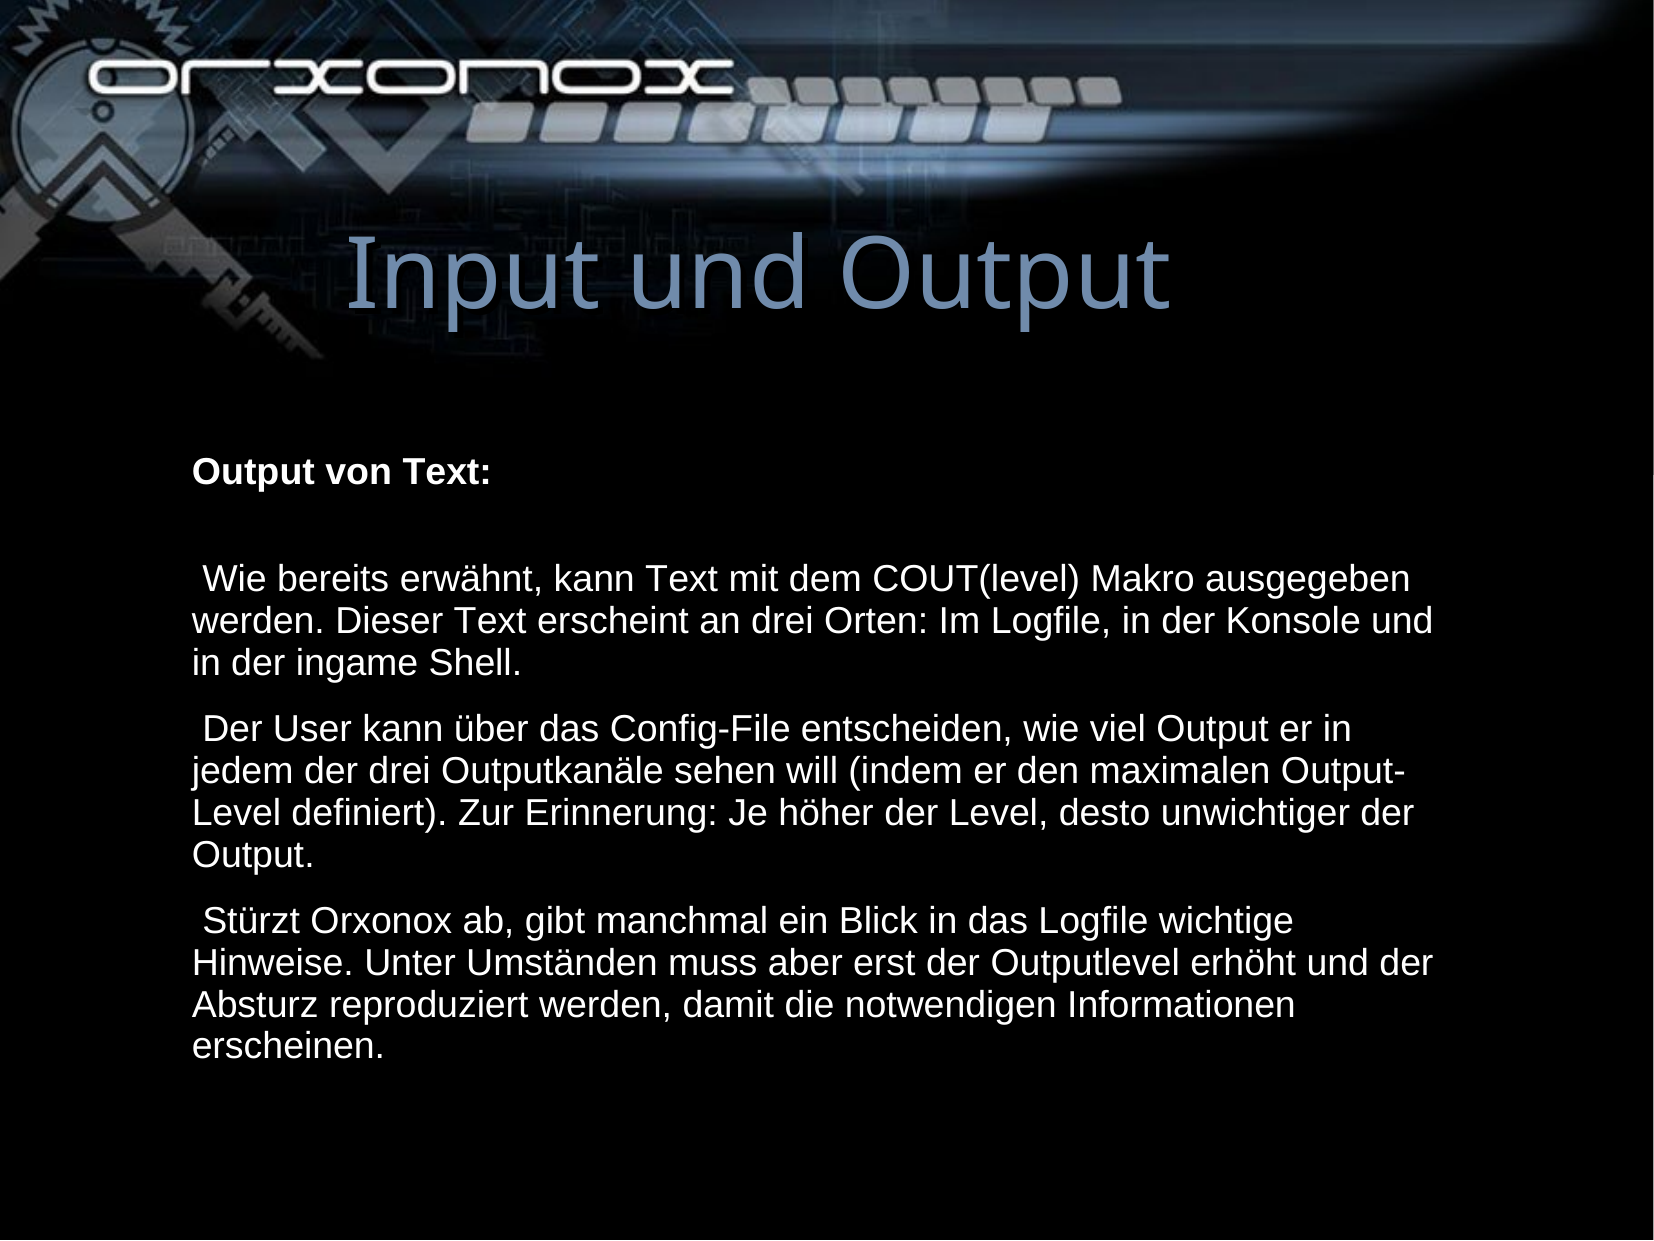

Input und Output
Output von Text:
 Wie bereits erwähnt, kann Text mit dem COUT(level) Makro ausgegeben werden. Dieser Text erscheint an drei Orten: Im Logfile, in der Konsole und in der ingame Shell.
 Der User kann über das Config-File entscheiden, wie viel Output er in jedem der drei Outputkanäle sehen will (indem er den maximalen Output-Level definiert). Zur Erinnerung: Je höher der Level, desto unwichtiger der Output.
 Stürzt Orxonox ab, gibt manchmal ein Blick in das Logfile wichtige Hinweise. Unter Umständen muss aber erst der Outputlevel erhöht und der Absturz reproduziert werden, damit die notwendigen Informationen erscheinen.